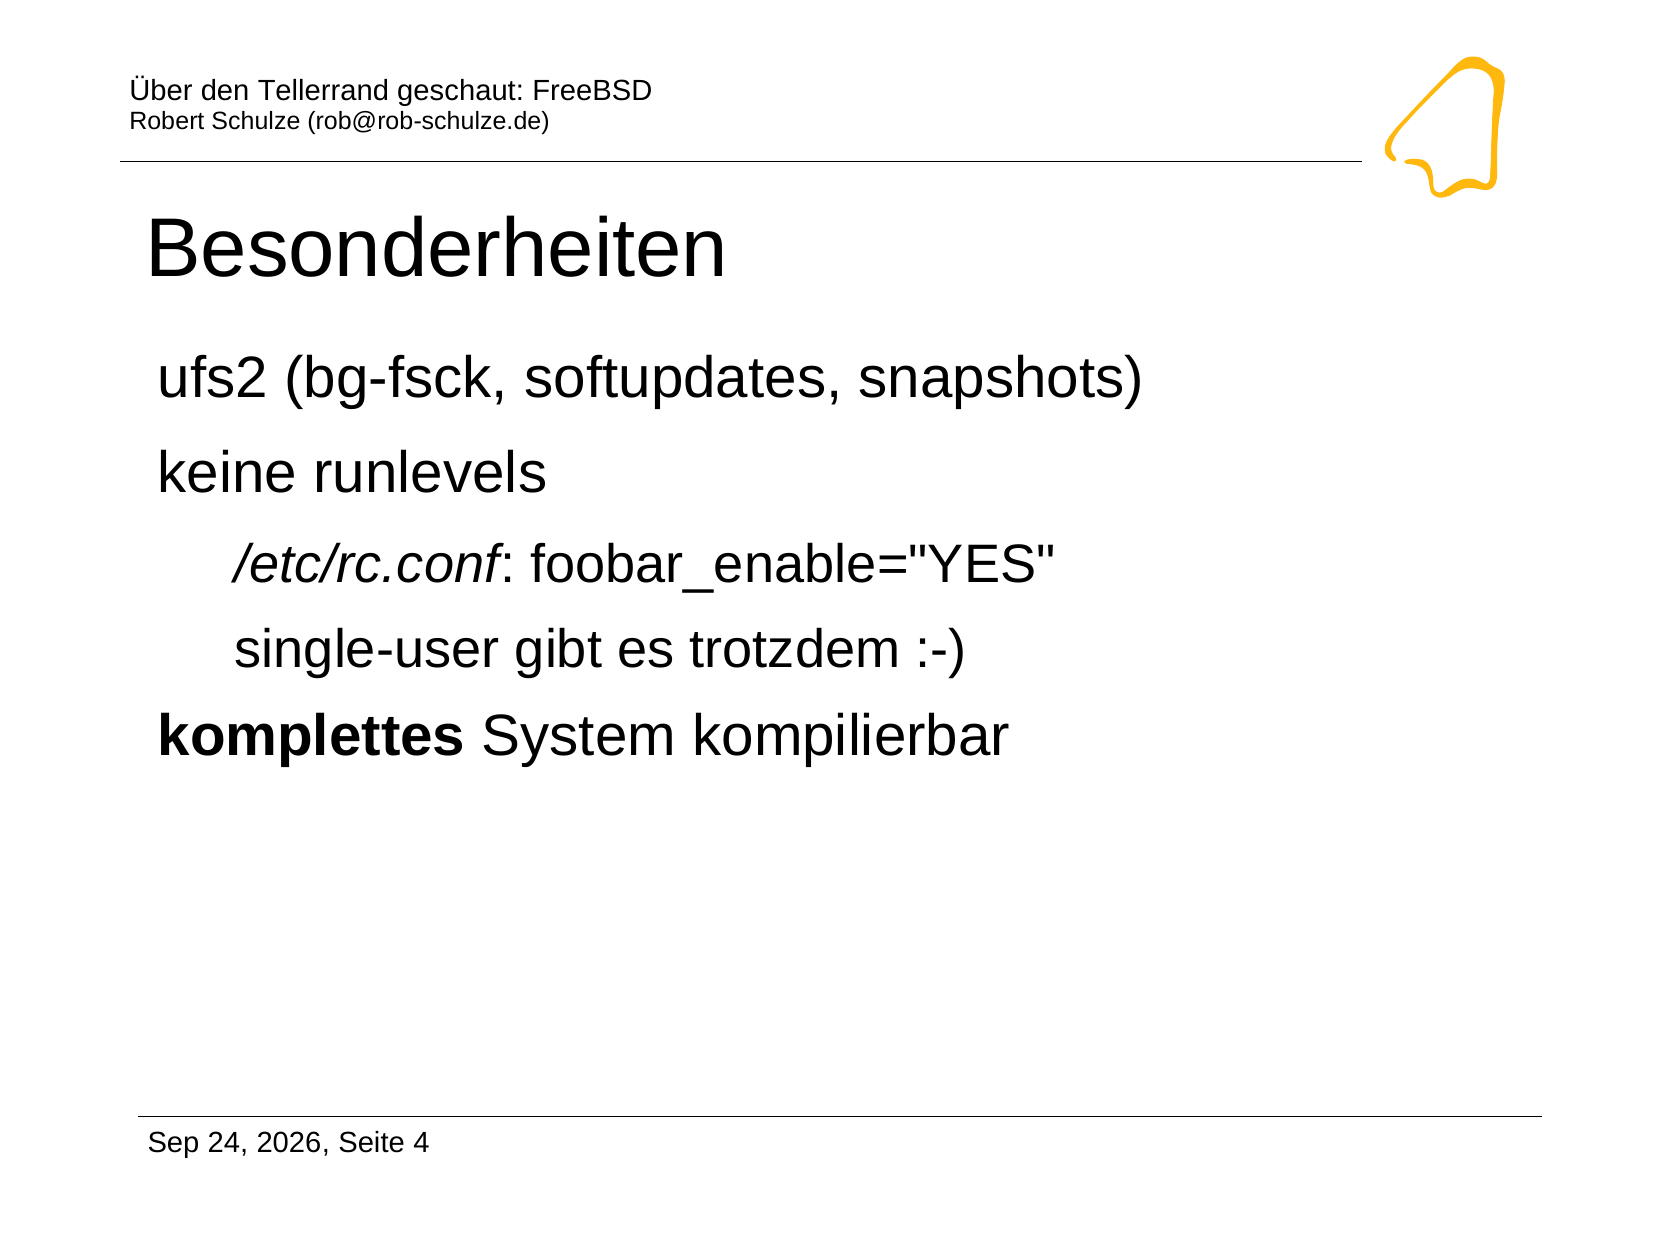

# Besonderheiten
ufs2 (bg-fsck, softupdates, snapshots)
keine runlevels
/etc/rc.conf: foobar_enable="YES"
single-user gibt es trotzdem :-)
komplettes System kompilierbar